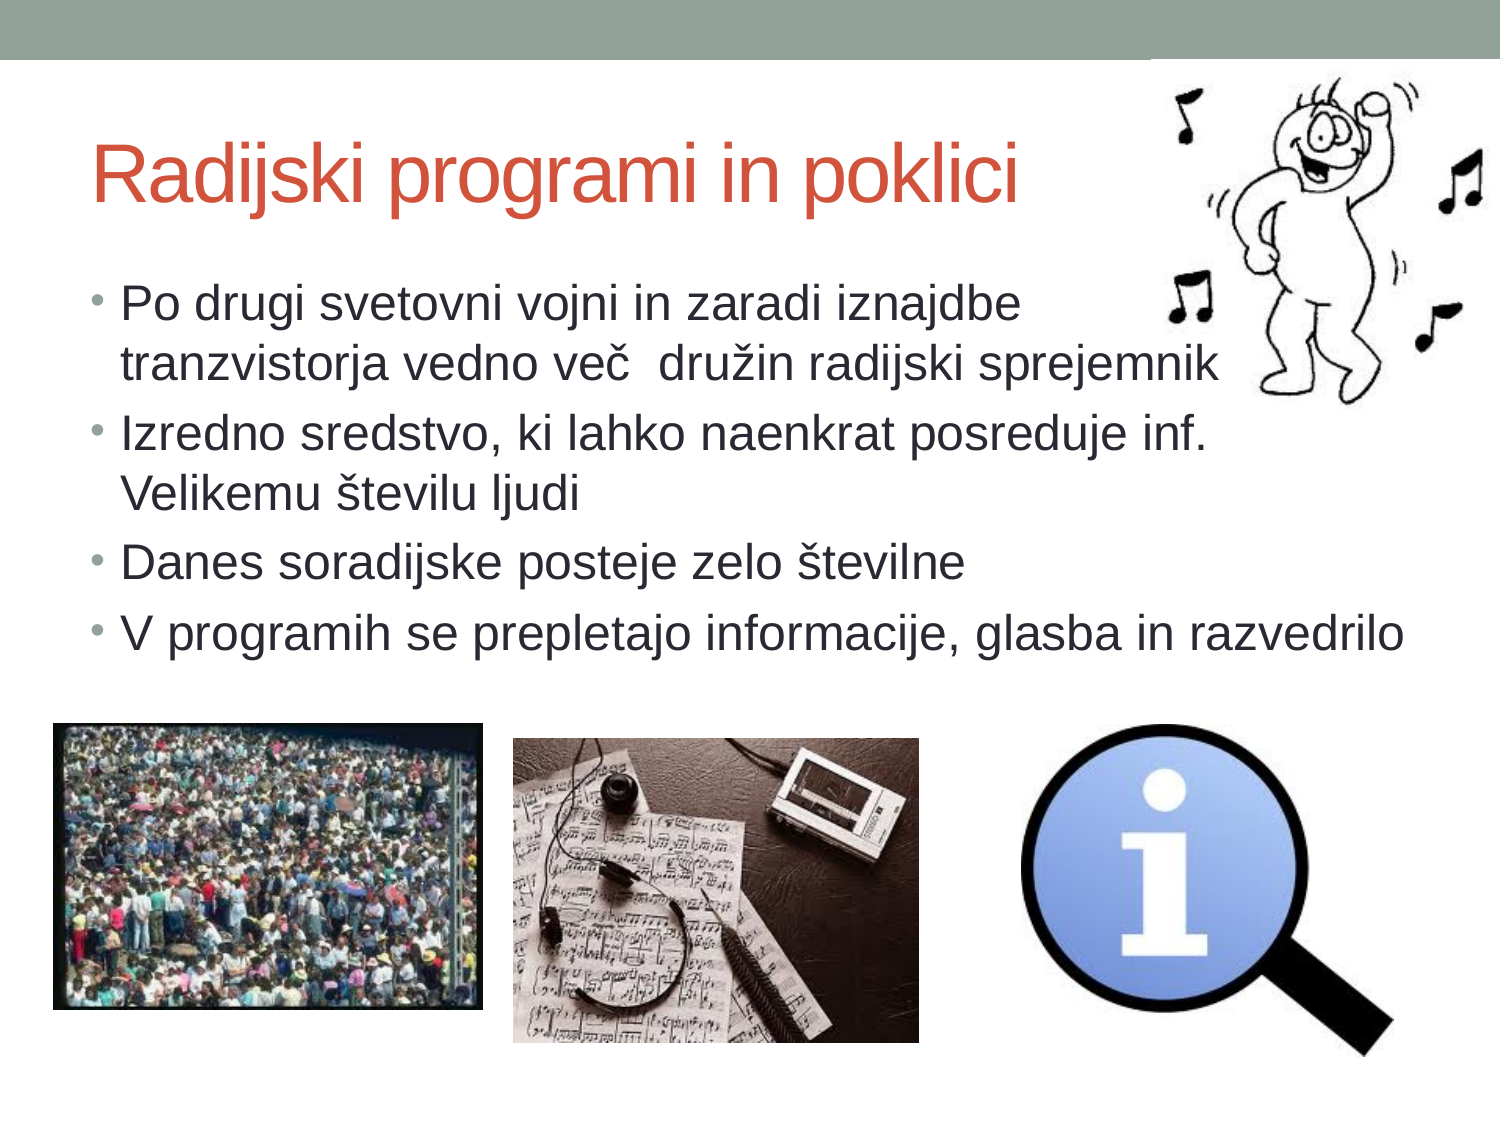

# Radijski programi in poklici
Po drugi svetovni vojni in zaradi iznajdbe tranzvistorja vedno več družin radijski sprejemnik
Izredno sredstvo, ki lahko naenkrat posreduje inf. Velikemu številu ljudi
Danes soradijske posteje zelo številne
V programih se prepletajo informacije, glasba in razvedrilo